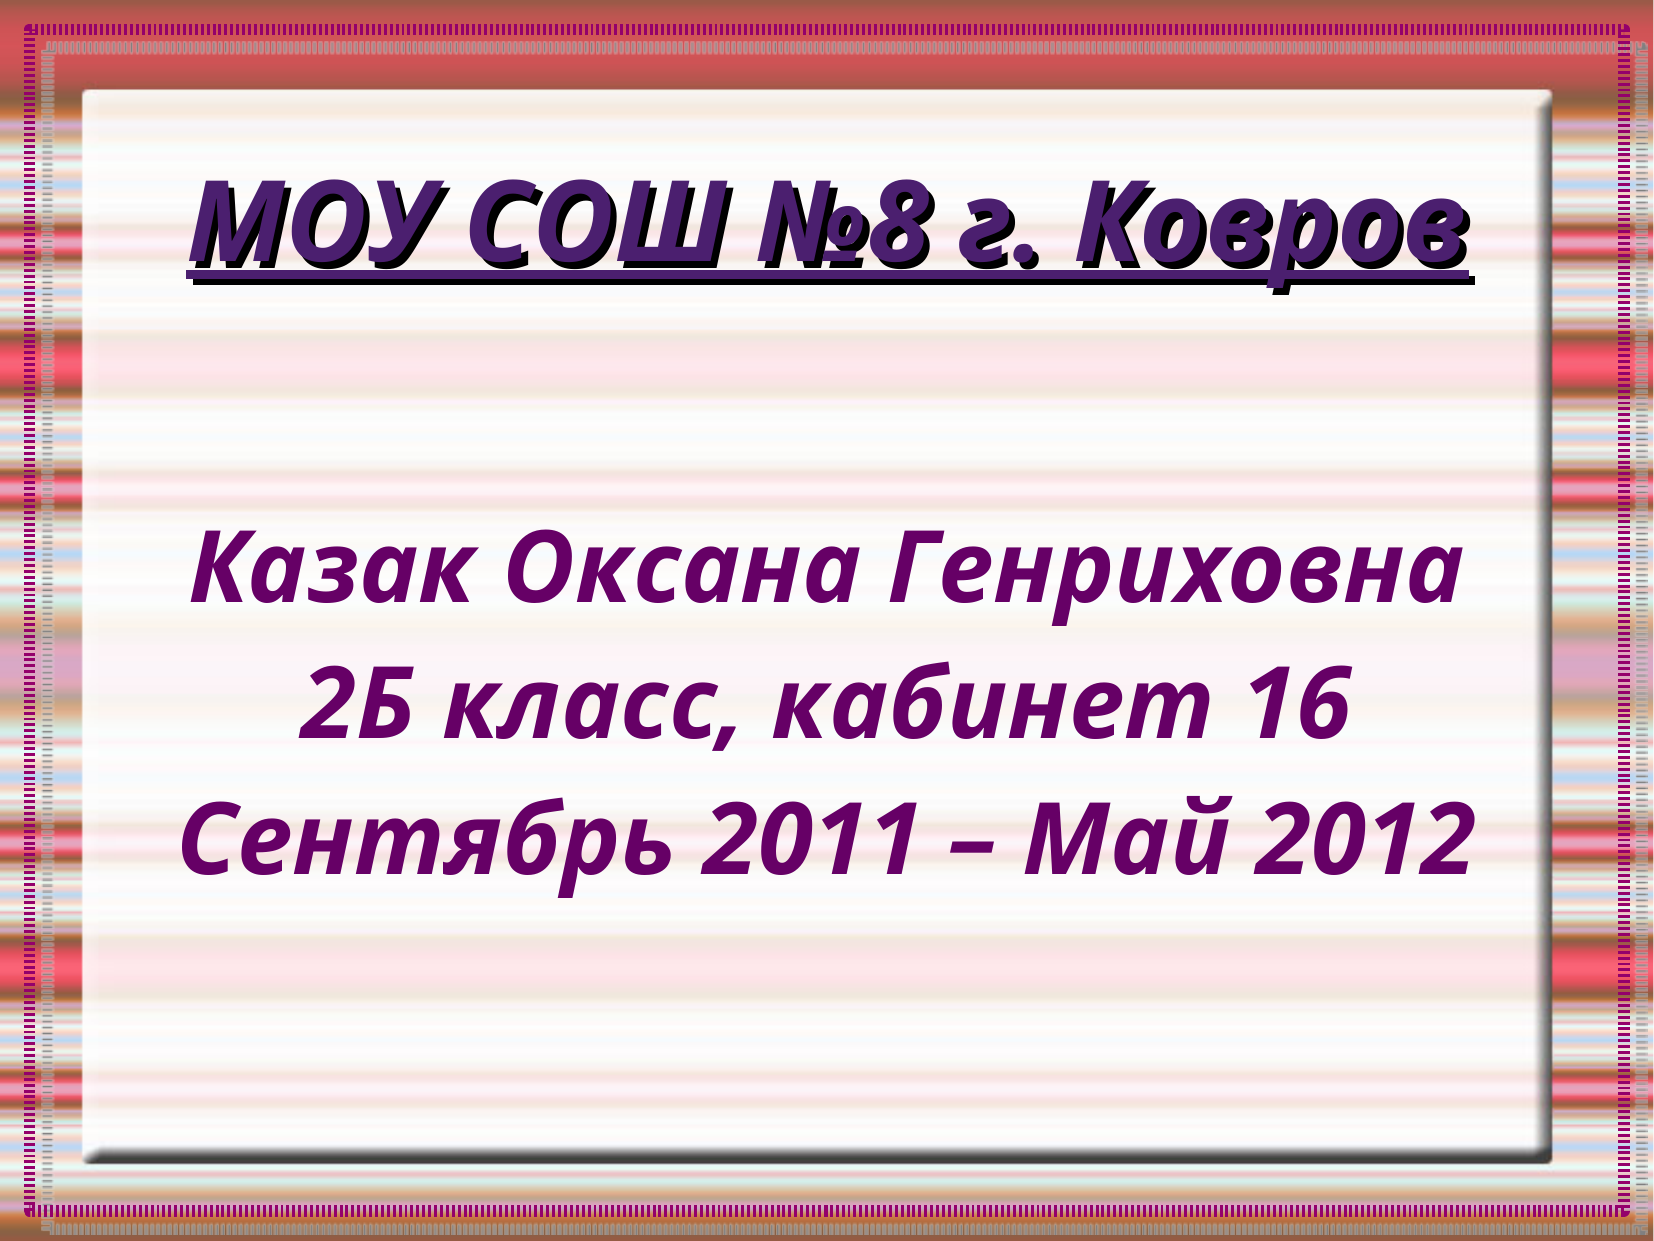

# МОУ СОШ №8 г. Ковров
Казак Оксана Генриховна
2Б класс, кабинет 16
Сентябрь 2011 – Май 2012